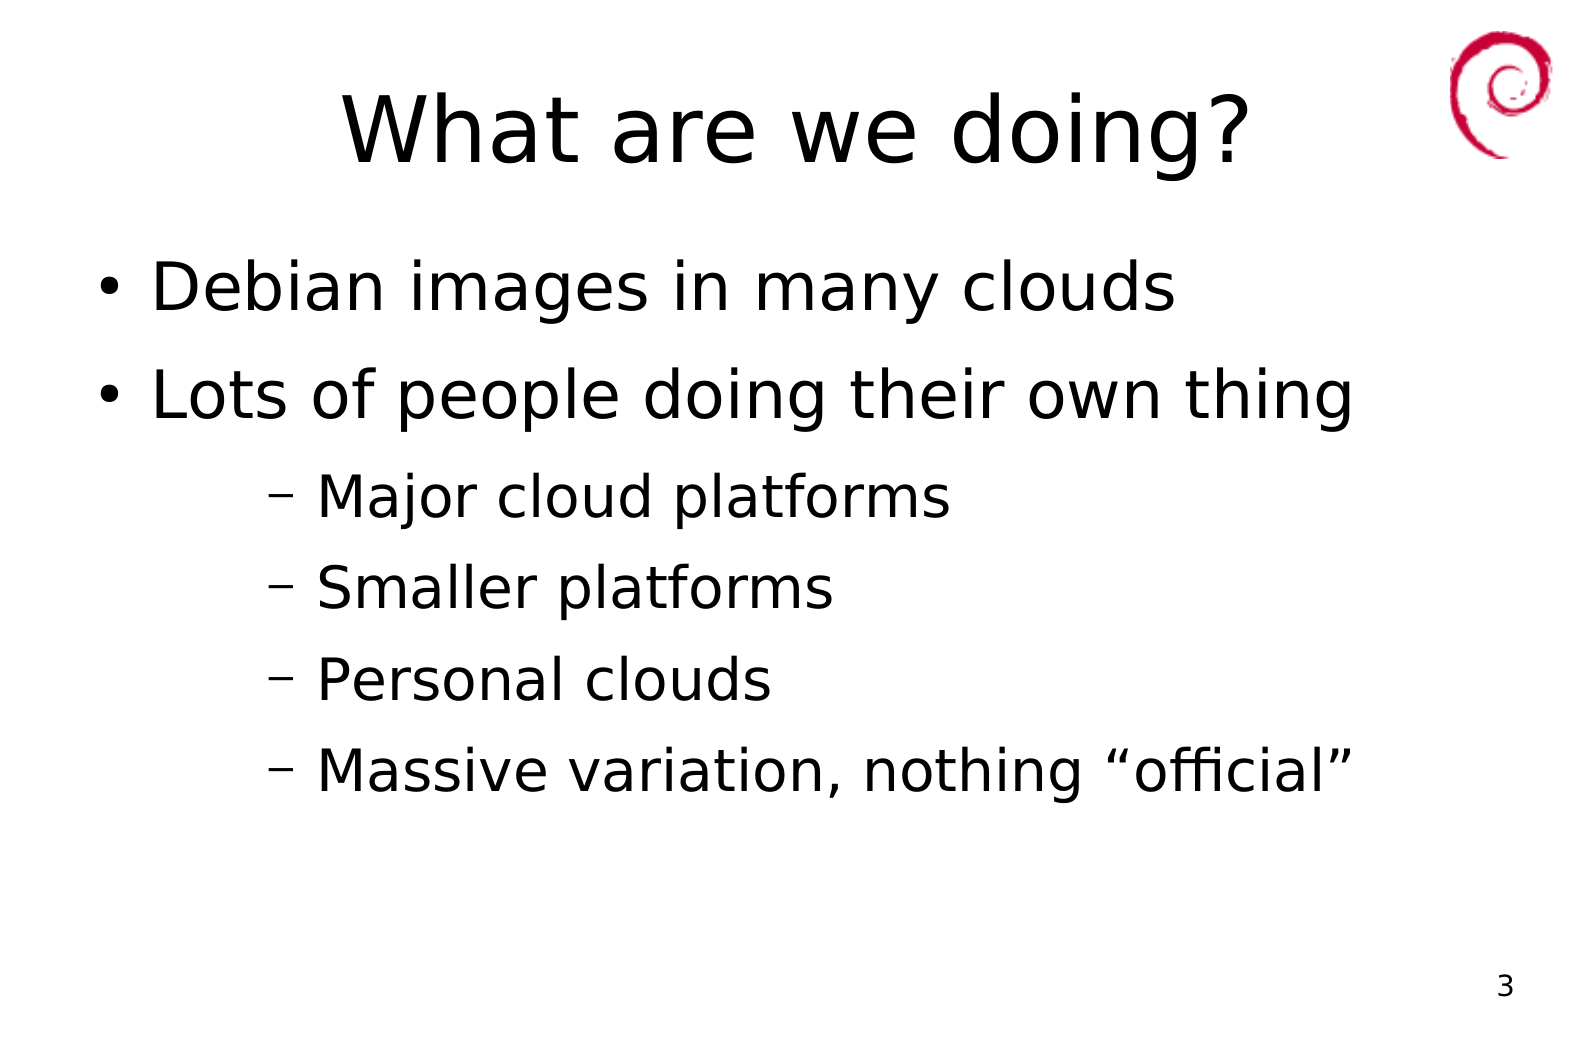

# What are we doing?
Debian images in many clouds
Lots of people doing their own thing
Major cloud platforms
Smaller platforms
Personal clouds
Massive variation, nothing “official”
3